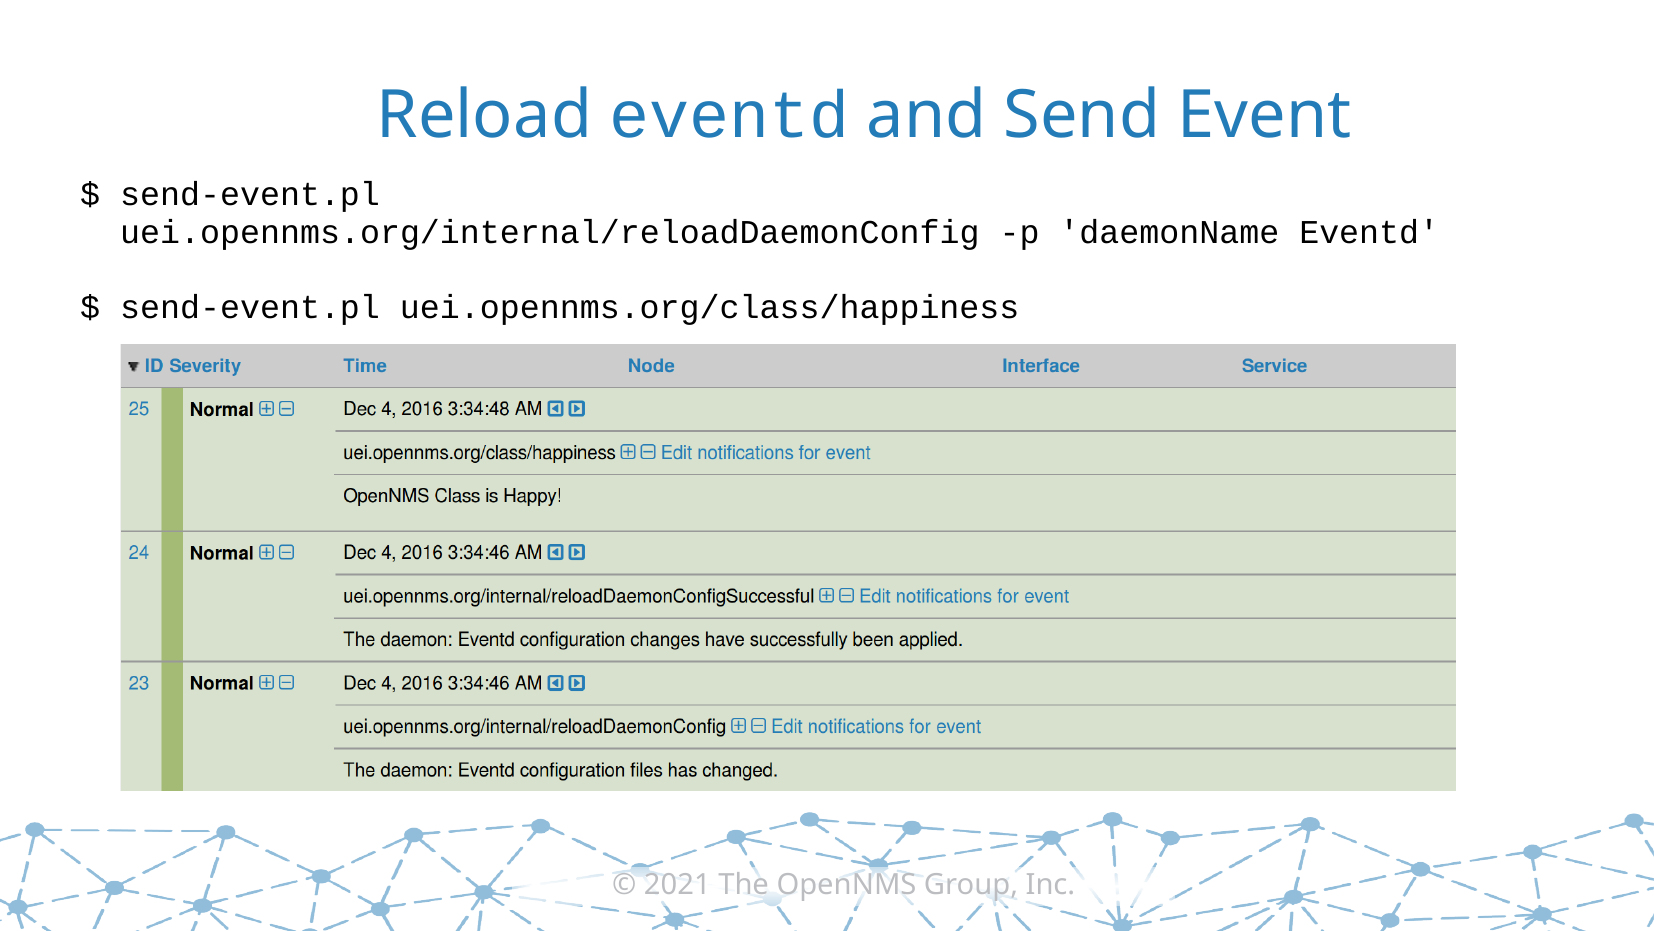

# Reload eventd and Send Event
$ send-event.pl
 uei.opennms.org/internal/reloadDaemonConfig -p 'daemonName Eventd'
$ send-event.pl uei.opennms.org/class/happiness